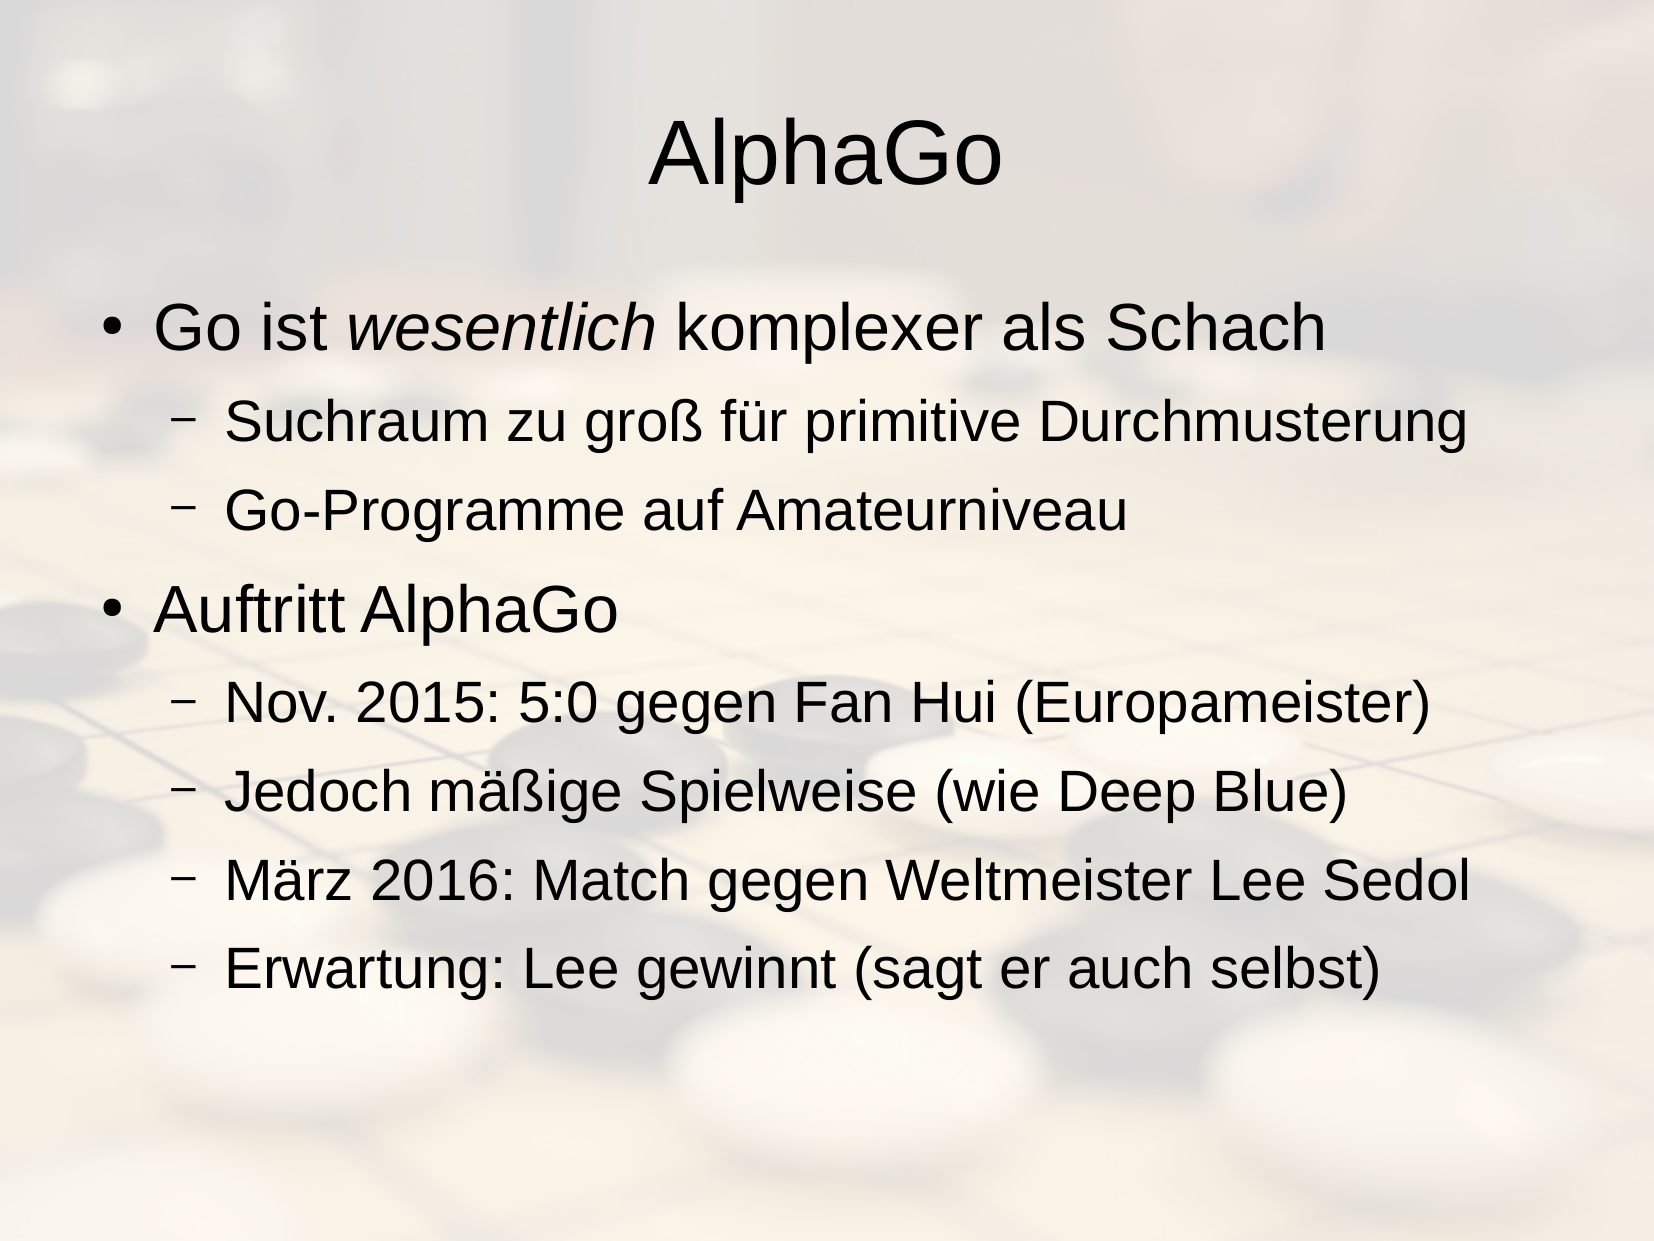

# AlphaGo
Go ist wesentlich komplexer als Schach
Suchraum zu groß für primitive Durchmusterung
Go-Programme auf Amateurniveau
Auftritt AlphaGo
Nov. 2015: 5:0 gegen Fan Hui (Europameister)
Jedoch mäßige Spielweise (wie Deep Blue)
März 2016: Match gegen Weltmeister Lee Sedol
Erwartung: Lee gewinnt (sagt er auch selbst)